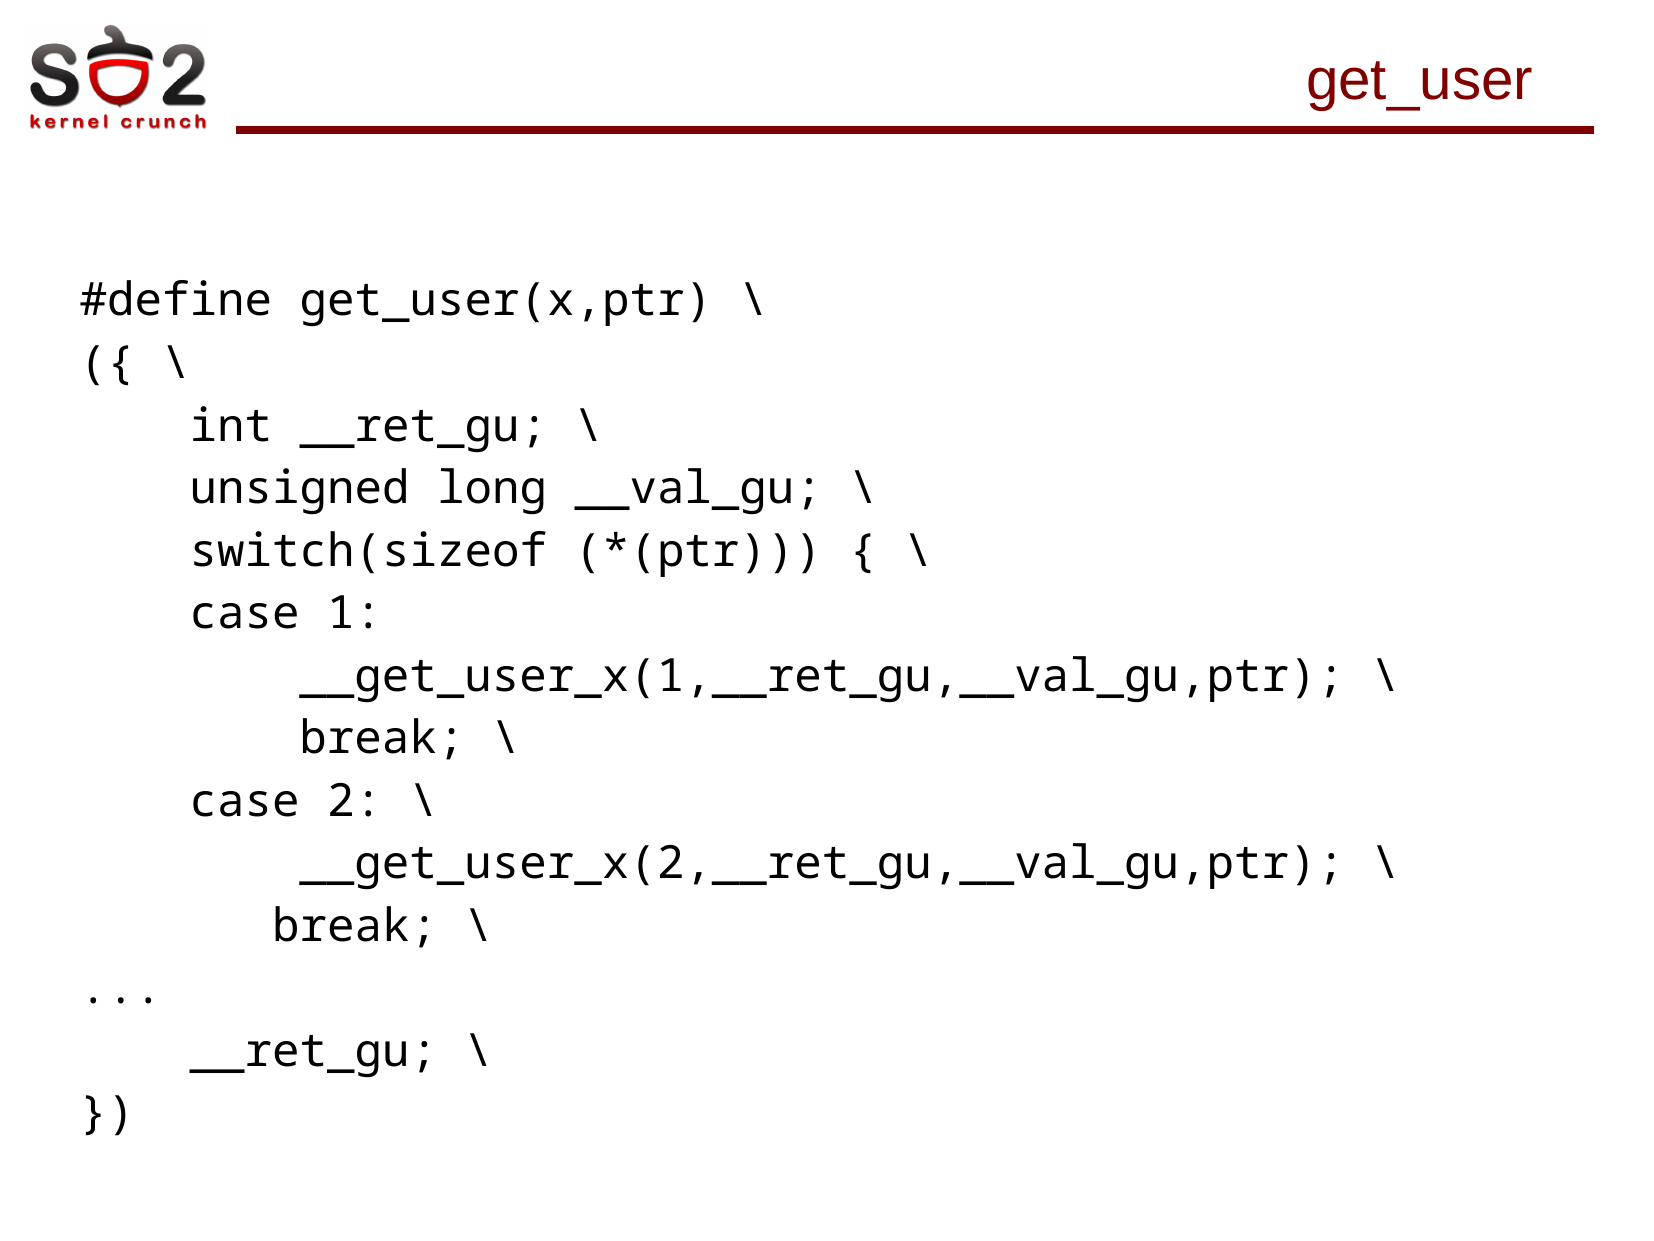

# get_user
#define get_user(x,ptr) \
({ \
 int __ret_gu; \
 unsigned long __val_gu; \
 switch(sizeof (*(ptr))) { \
 case 1:
 __get_user_x(1,__ret_gu,__val_gu,ptr); \
 break; \
 case 2: \
 __get_user_x(2,__ret_gu,__val_gu,ptr); \
 break; \
...
 __ret_gu; \
})